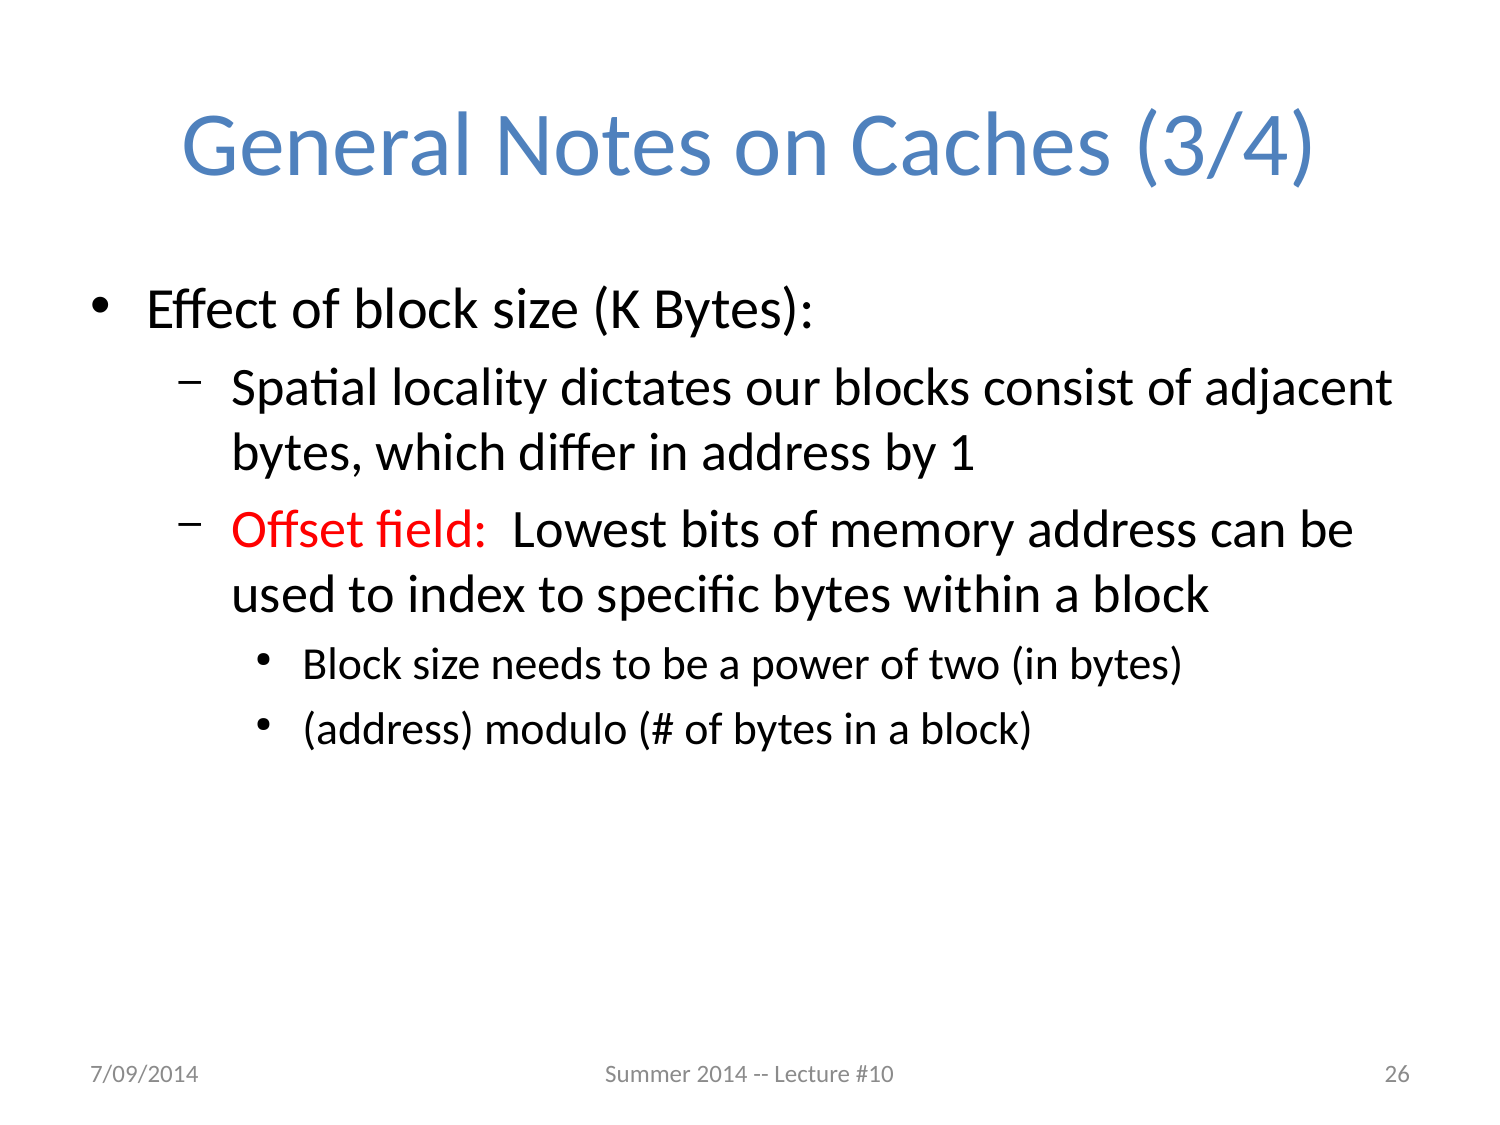

# General Notes on Caches (3/4)
Effect of block size (K Bytes):
Spatial locality dictates our blocks consist of adjacent bytes, which differ in address by 1
Offset field: Lowest bits of memory address can be used to index to specific bytes within a block
Block size needs to be a power of two (in bytes)
(address) modulo (# of bytes in a block)
7/09/2014
Summer 2014 -- Lecture #10